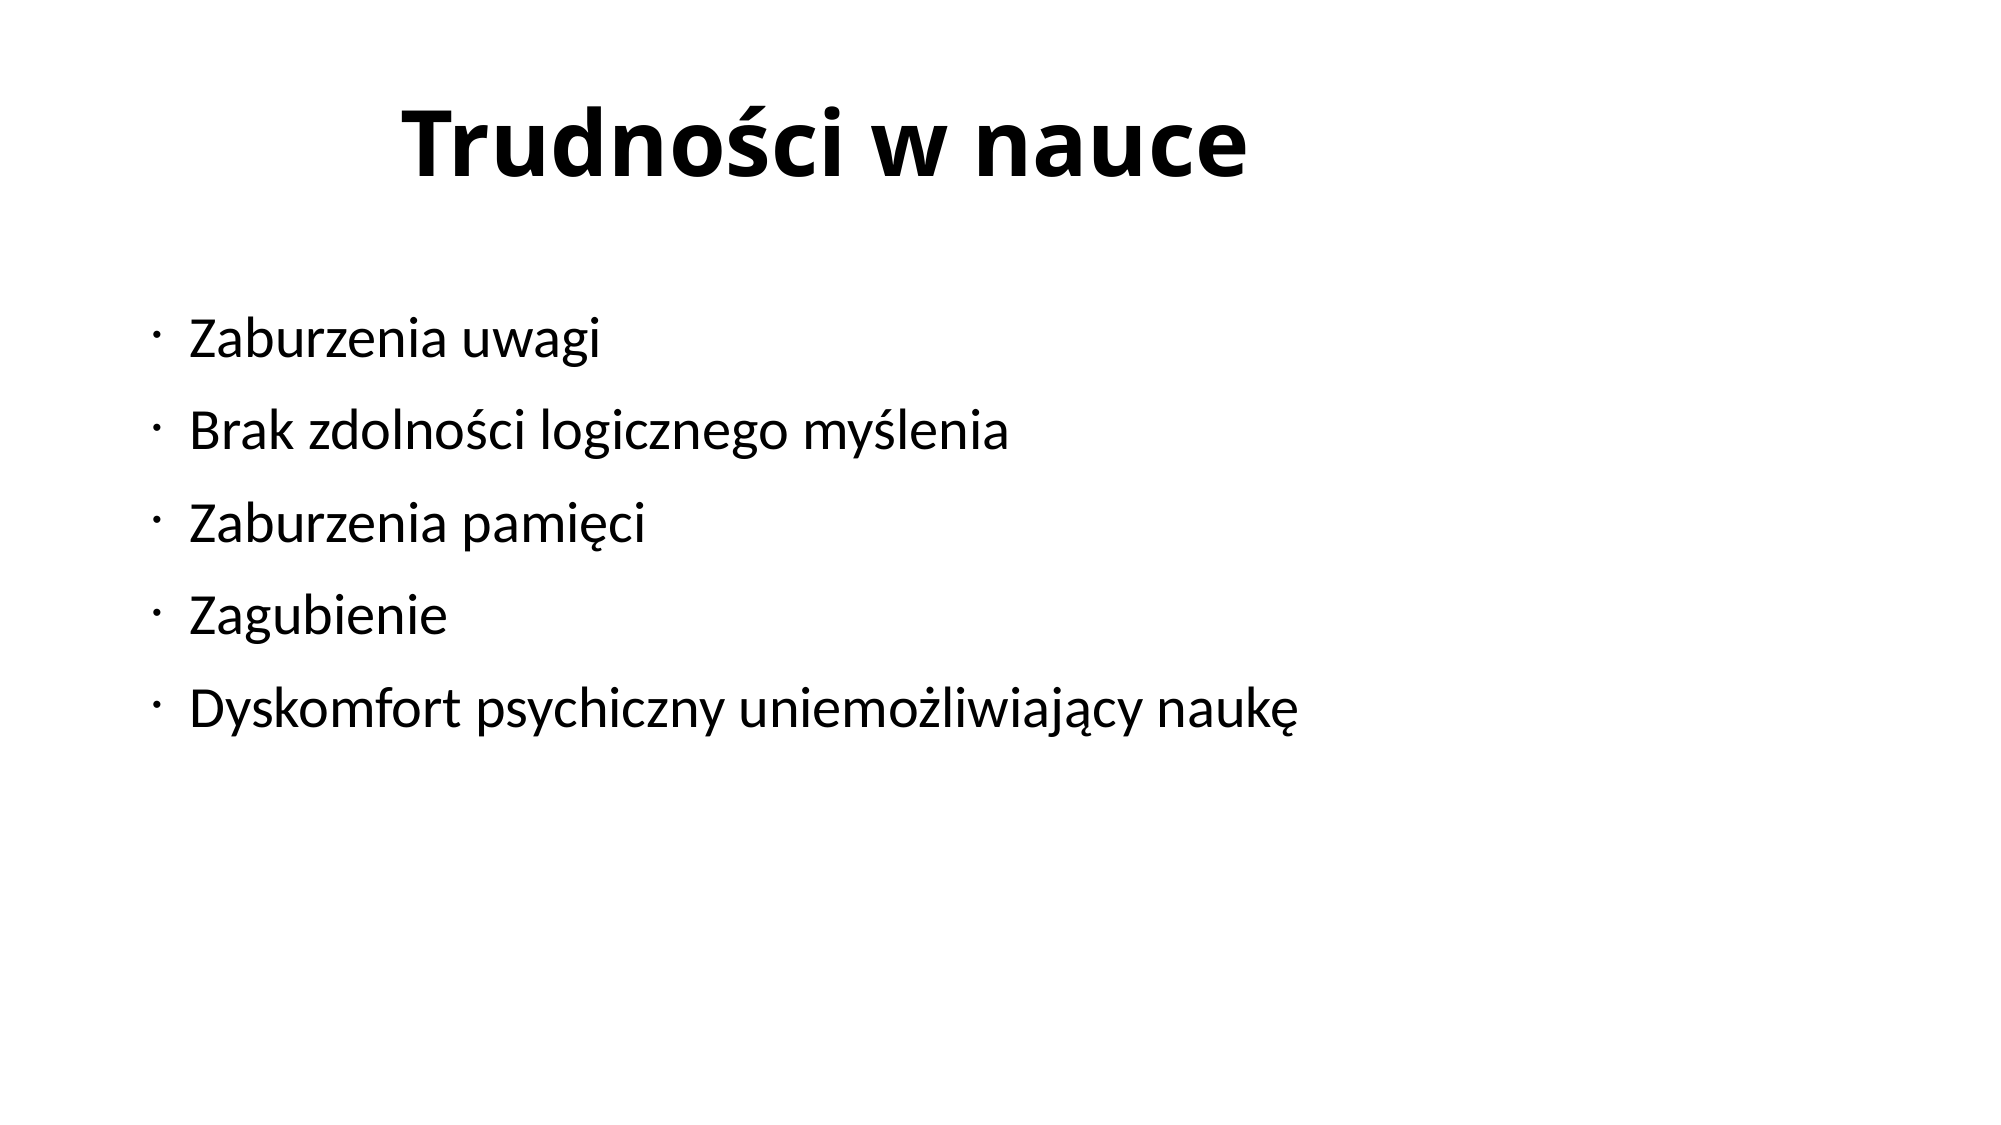

# Trudności w nauce
Zaburzenia uwagi
Brak zdolności logicznego myślenia
Zaburzenia pamięci
Zagubienie
Dyskomfort psychiczny uniemożliwiający naukę